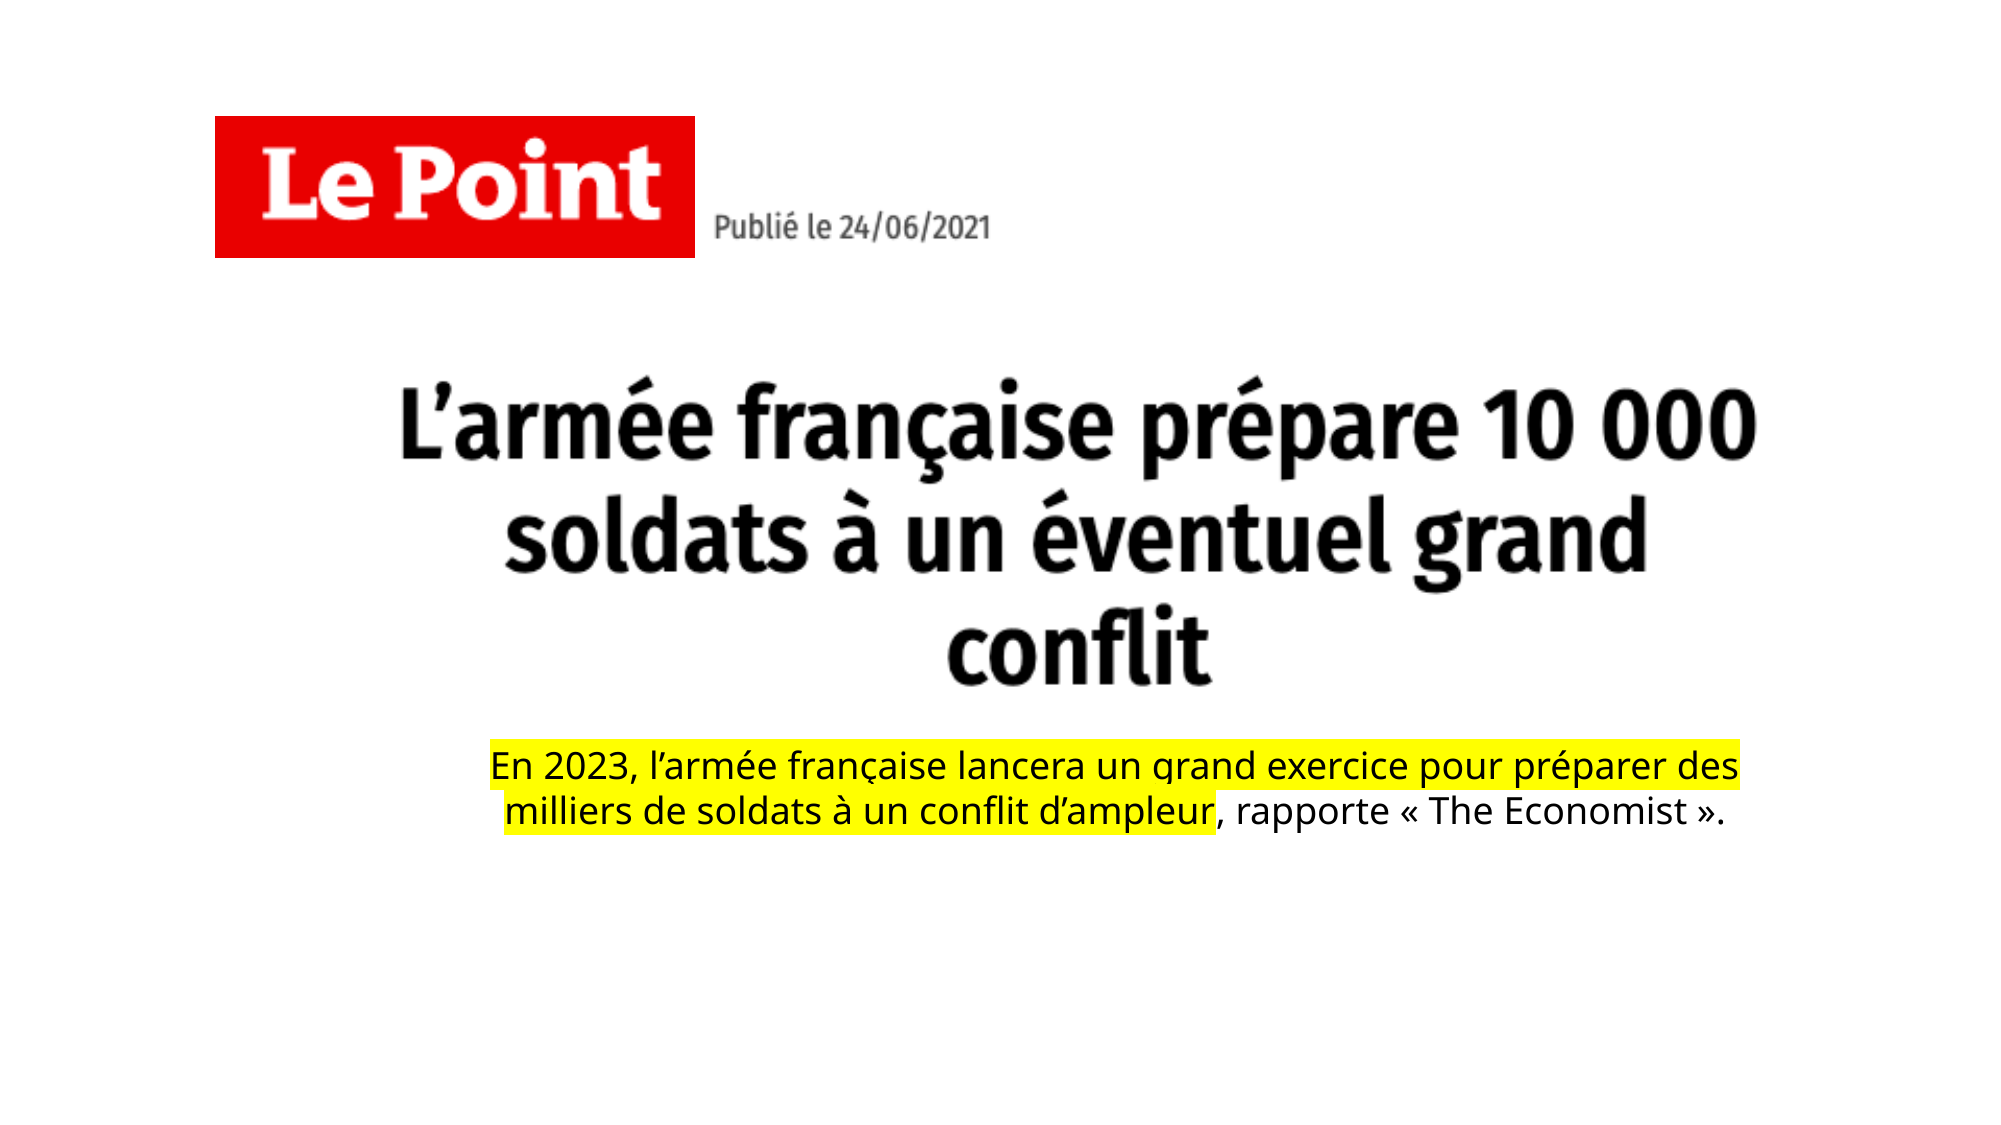

En 2023, l’armée française lancera un grand exercice pour préparer des milliers de soldats à un conflit d’ampleur, rapporte « The Economist ».